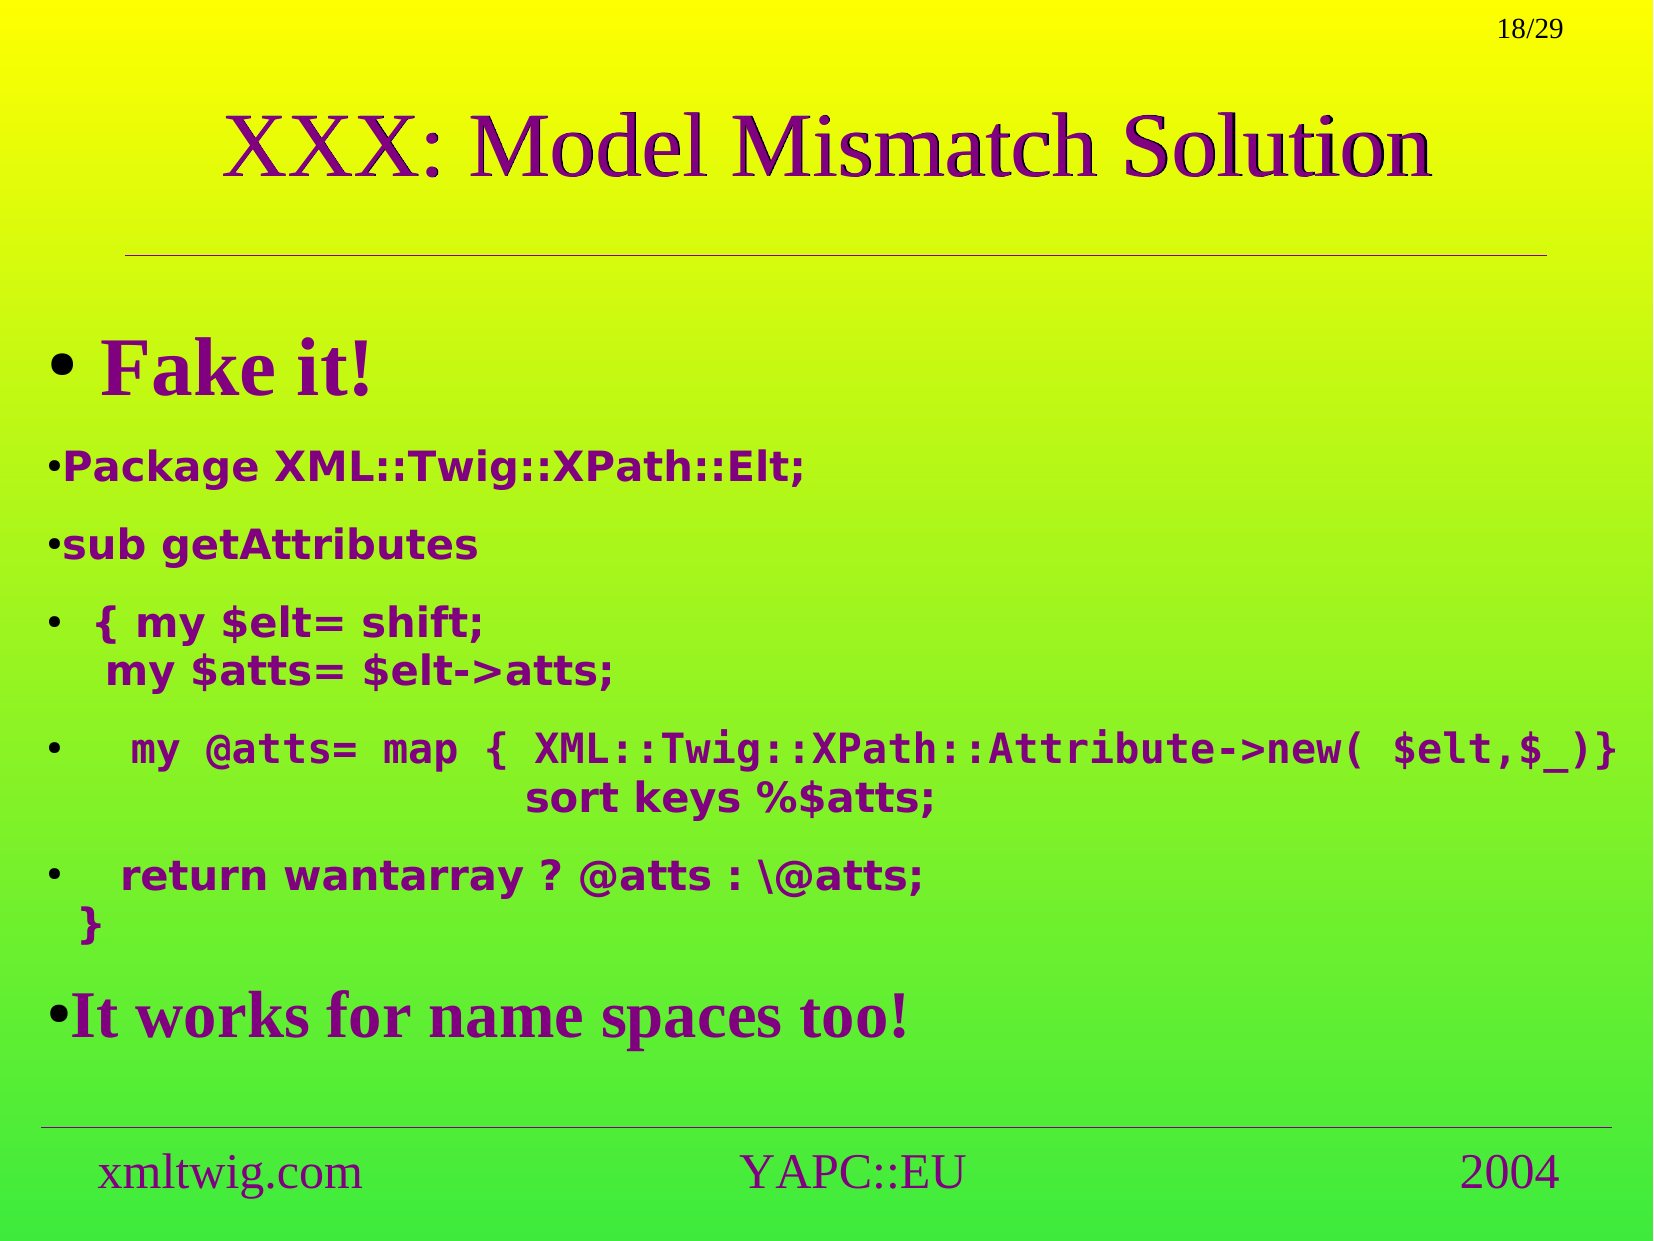

# XXX: Model Mismatch Solution
Fake it!
Package XML::Twig::XPath::Elt;
sub getAttributes
 { my $elt= shift;
 my $atts= $elt->atts;
 my @atts= map { XML::Twig::XPath::Attribute->new( $elt,$_)}
 sort keys %$atts;
 return wantarray ? @atts : \@atts;
 }
It works for name spaces too!